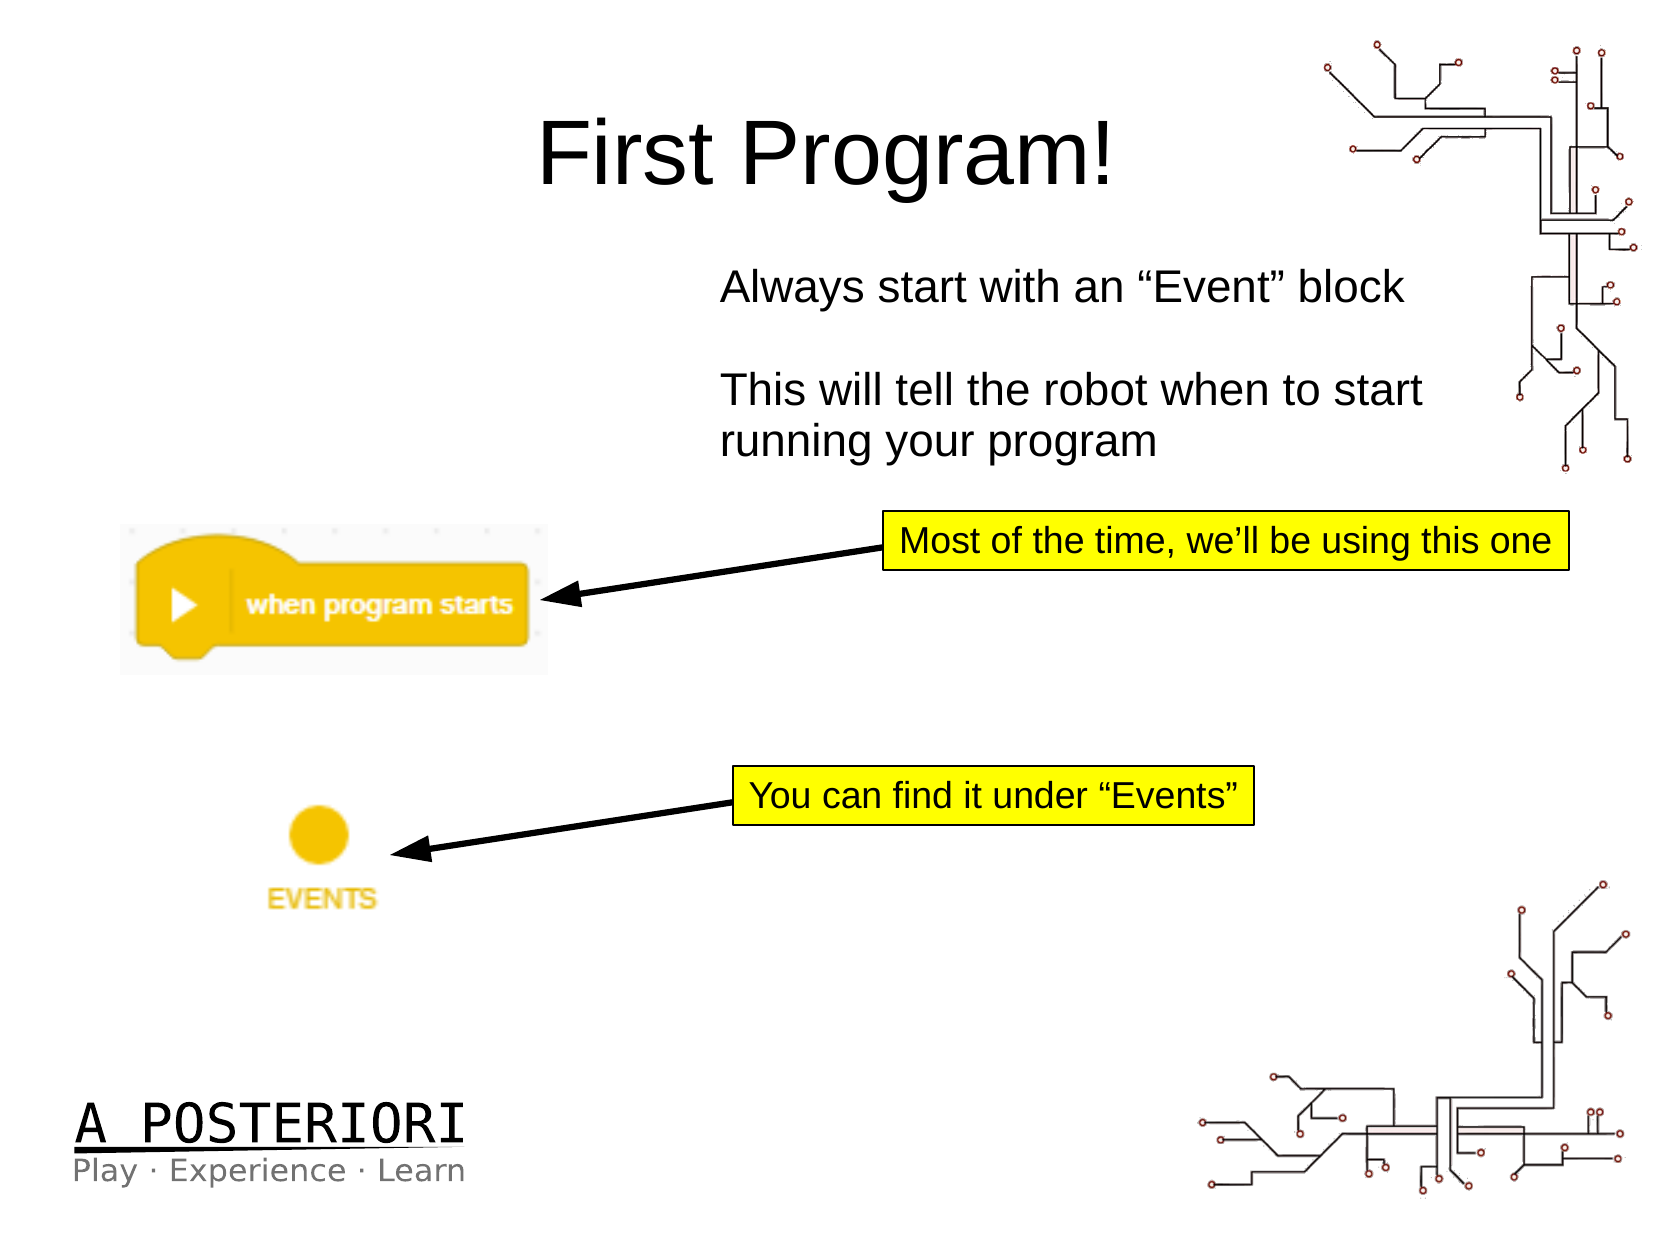

# First Program!
Always start with an “Event” block
This will tell the robot when to start running your program
Most of the time, we’ll be using this one
You can find it under “Events”